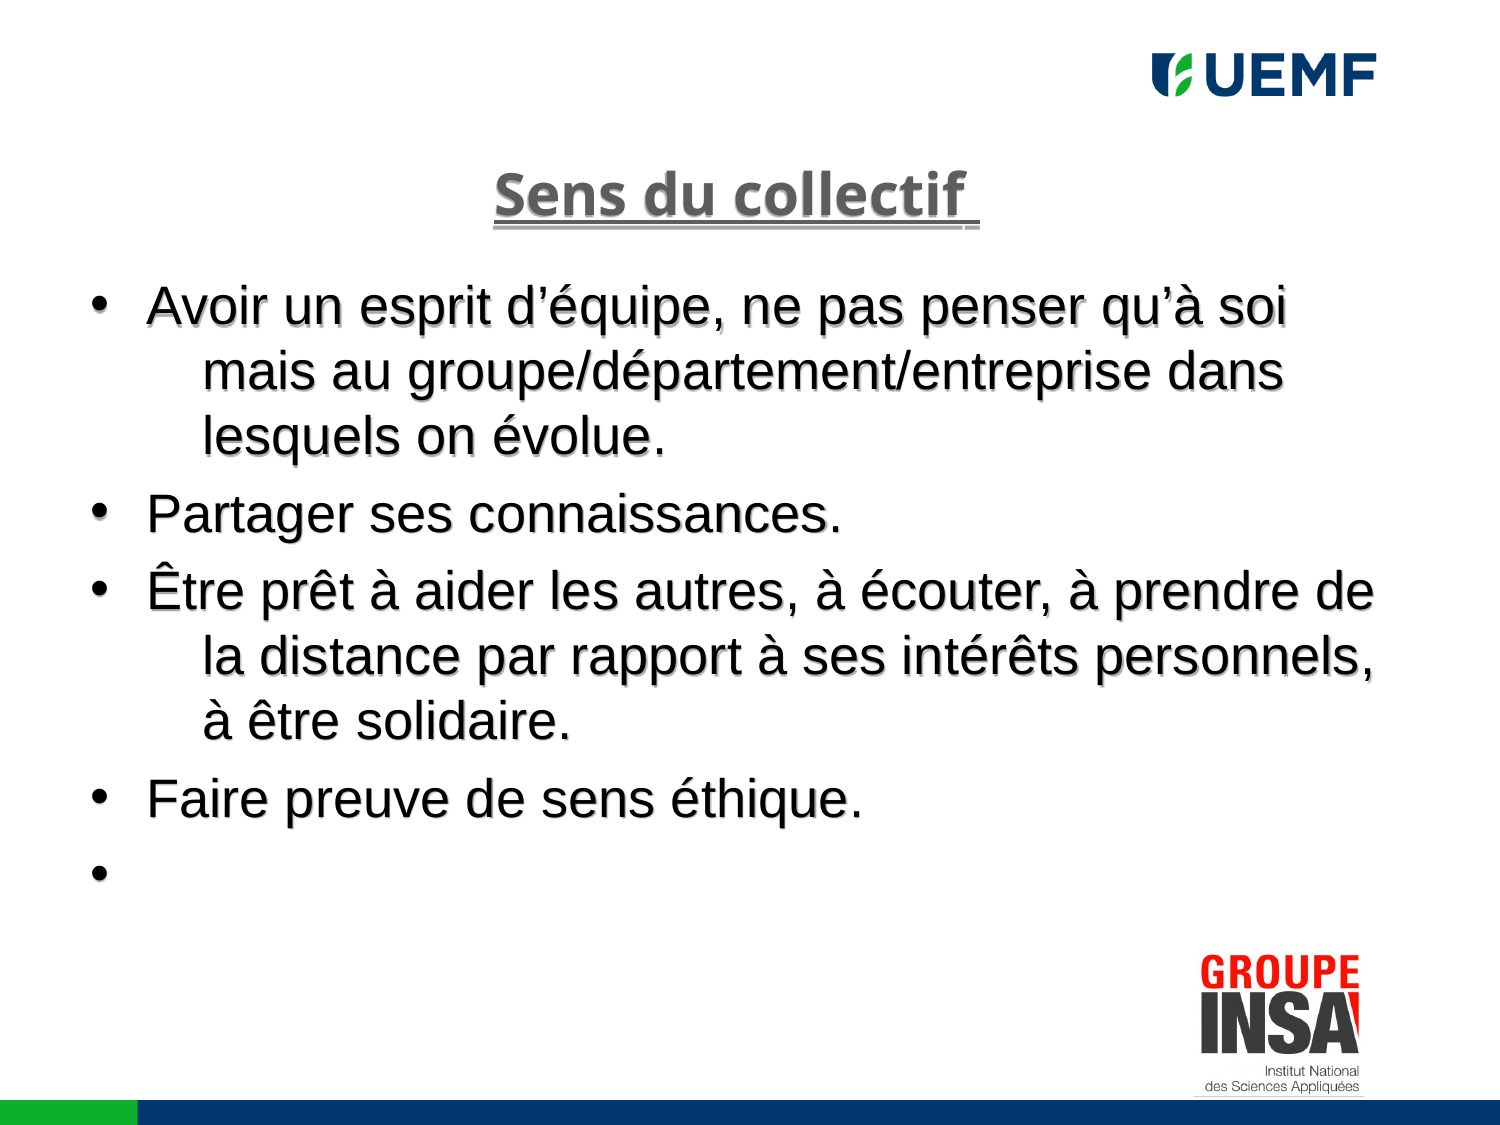

# Sens du collectif
Avoir un esprit d’équipe, ne pas penser qu’à soi mais au groupe/département/entreprise dans lesquels on évolue.
Partager ses connaissances.
Être prêt à aider les autres, à écouter, à prendre de la distance par rapport à ses intérêts personnels, à être solidaire.
Faire preuve de sens éthique.